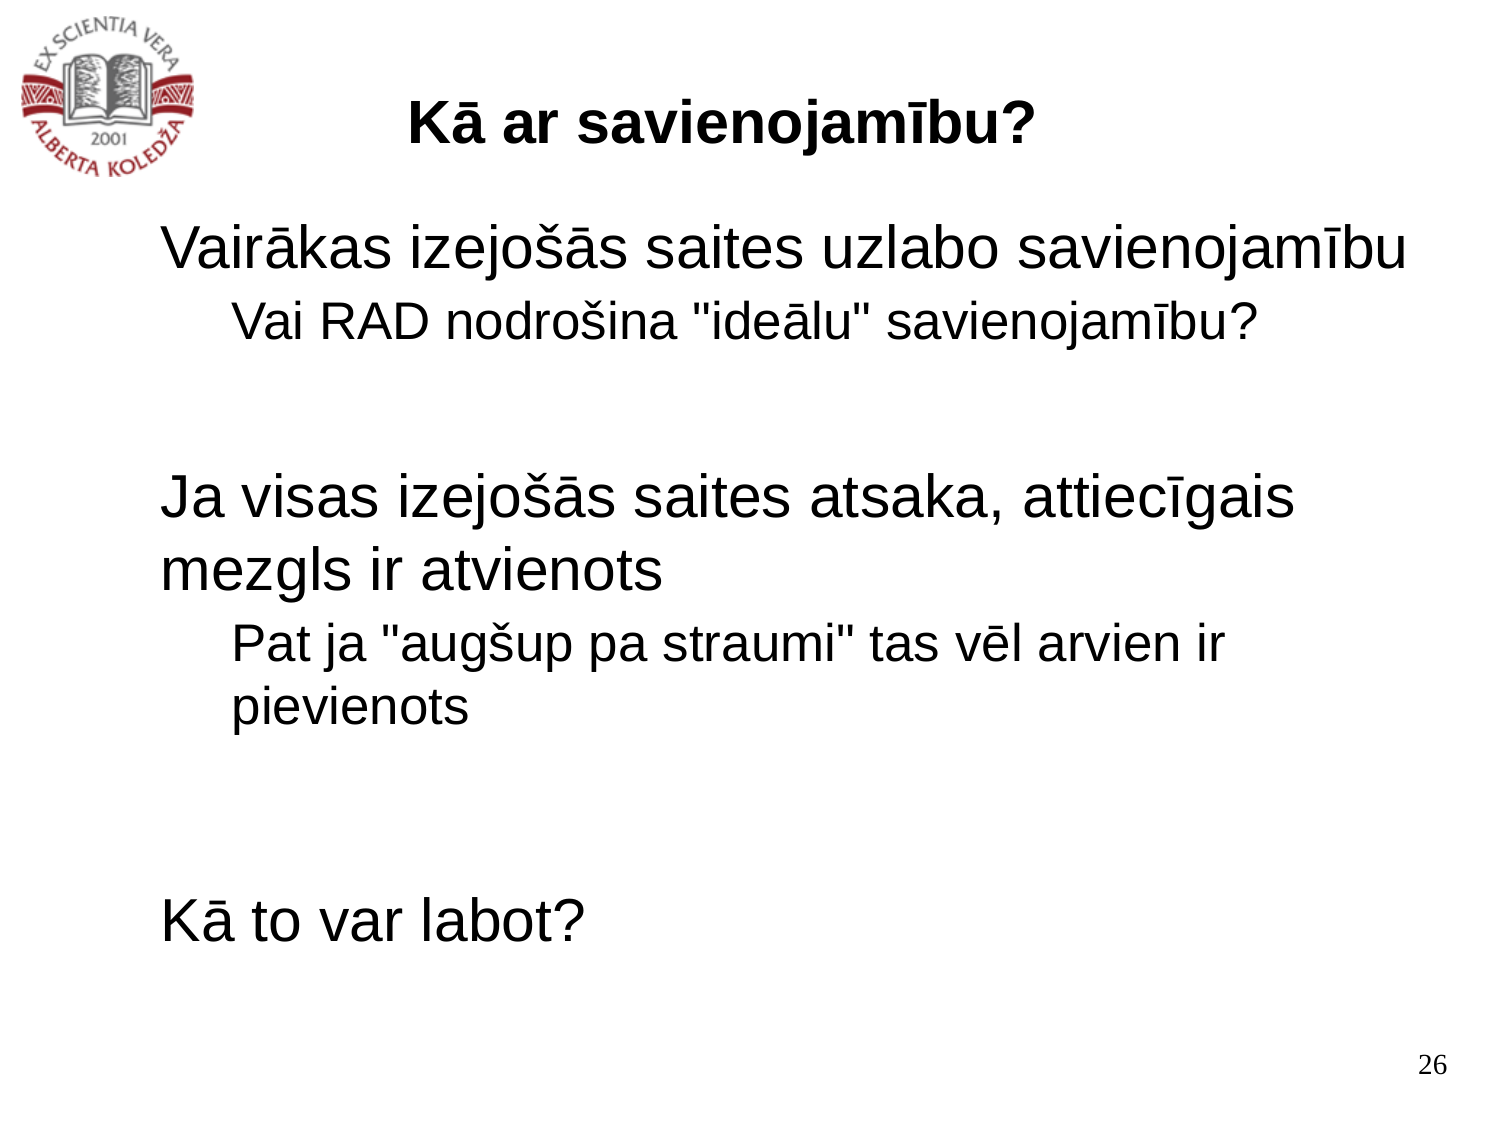

# Kā ar savienojamību?
Vairākas izejošās saites uzlabo savienojamību
Vai RAD nodrošina "ideālu" savienojamību?
Ja visas izejošās saites atsaka, attiecīgais mezgls ir atvienots
Pat ja "augšup pa straumi" tas vēl arvien ir pievienots
Kā to var labot?